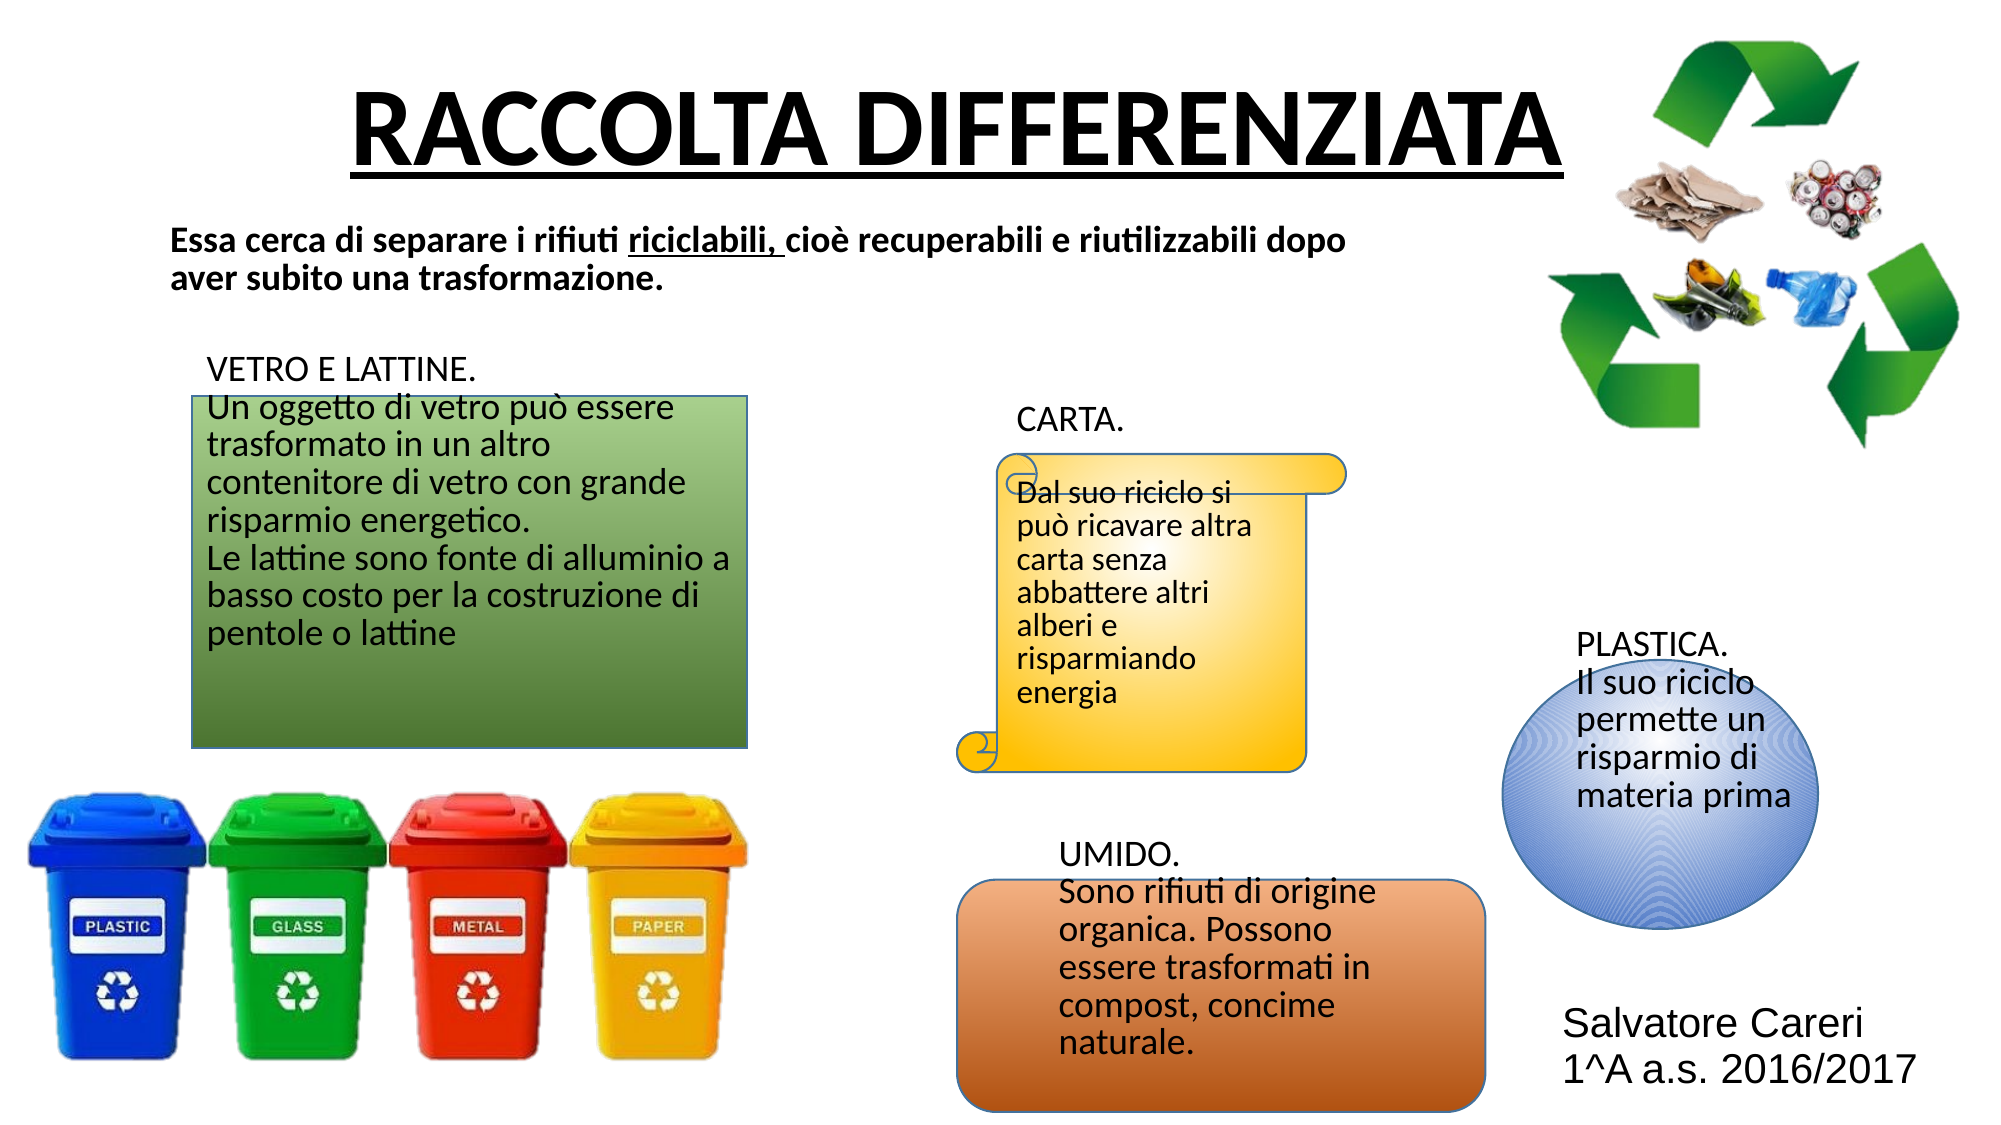

RACCOLTA DIFFERENZIATA
Essa cerca di separare i rifiuti riciclabili, cioè recuperabili e riutilizzabili dopo aver subito una trasformazione.
VETRO E LATTINE.
Un oggetto di vetro può essere trasformato in un altro contenitore di vetro con grande risparmio energetico.
Le lattine sono fonte di alluminio a basso costo per la costruzione di pentole o lattine
CARTA.
Dal suo riciclo si può ricavare altra carta senza abbattere altri alberi e risparmiando energia
PLASTICA.
Il suo riciclo permette un risparmio di materia prima
UMIDO.
Sono rifiuti di origine organica. Possono essere trasformati in compost, concime naturale.
Salvatore Careri
1^A a.s. 2016/2017